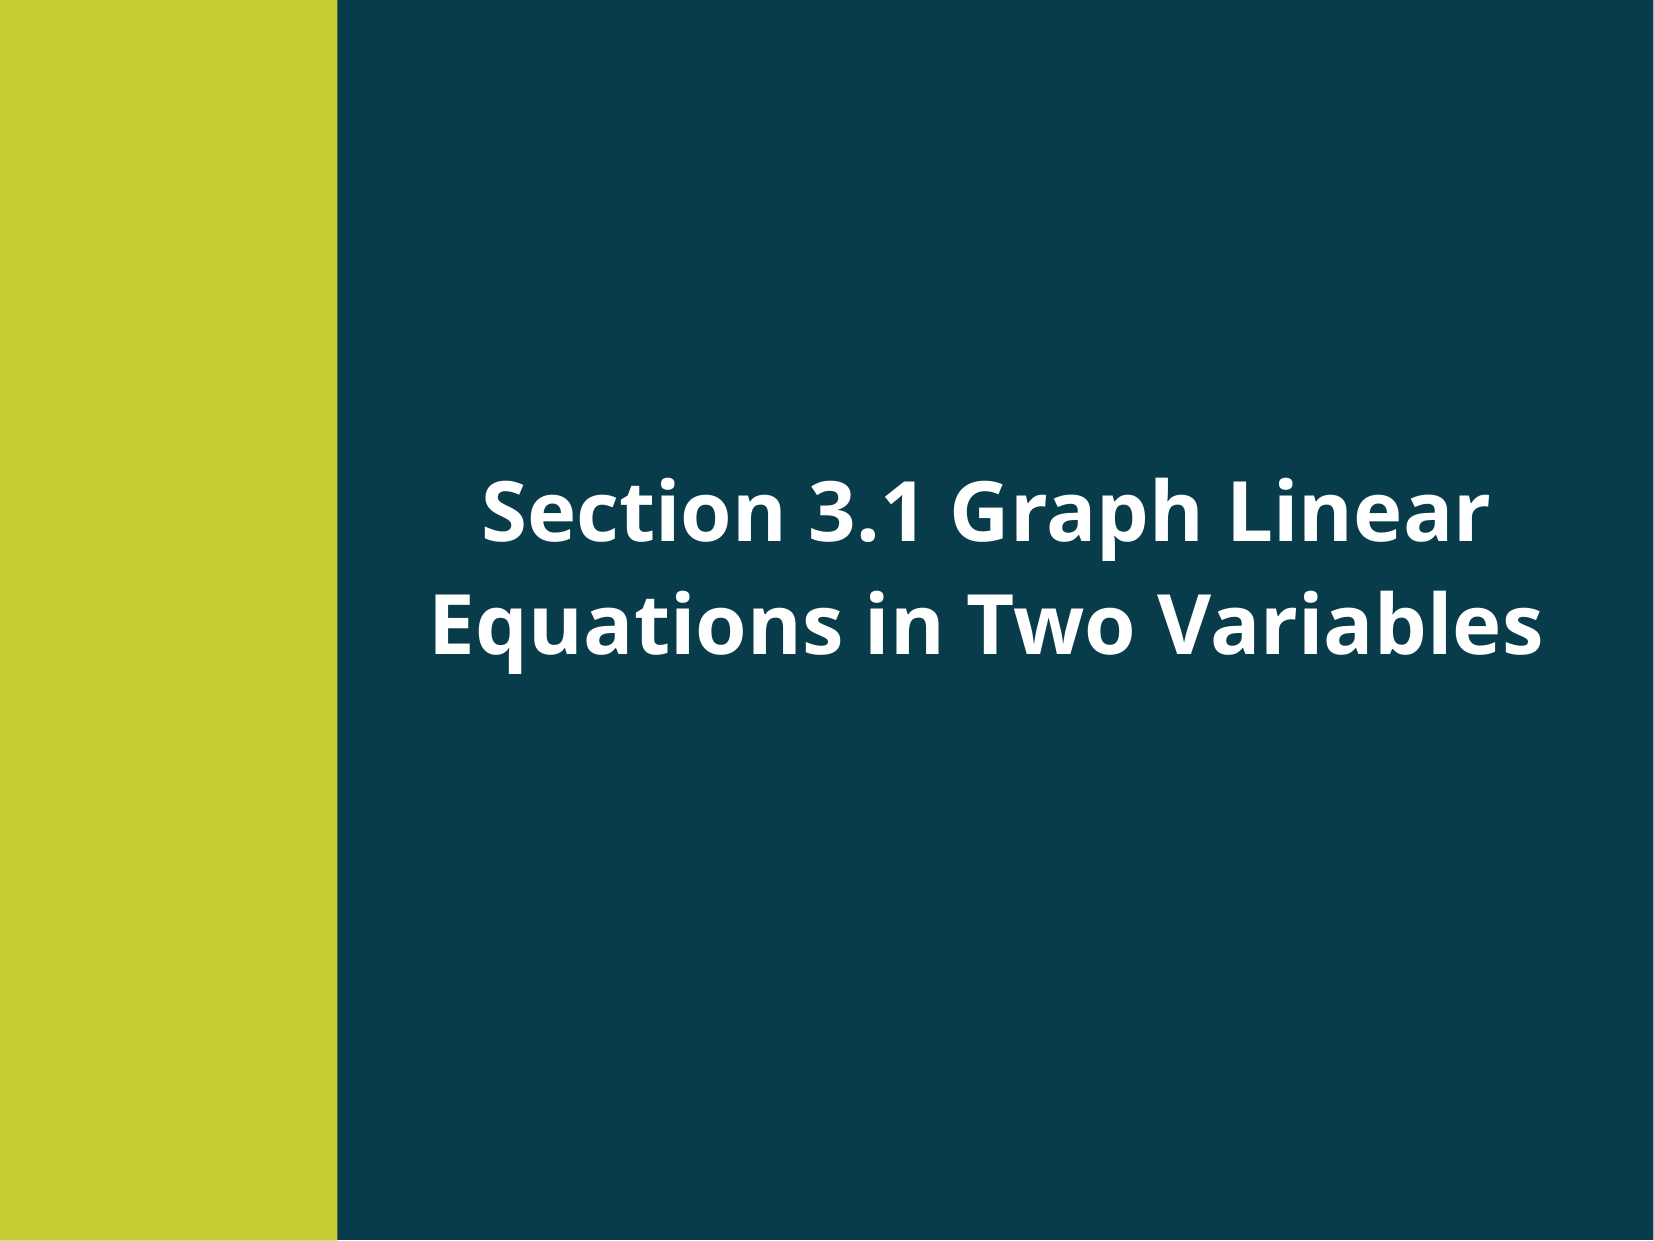

# Section 3.1 Graph Linear Equations in Two Variables